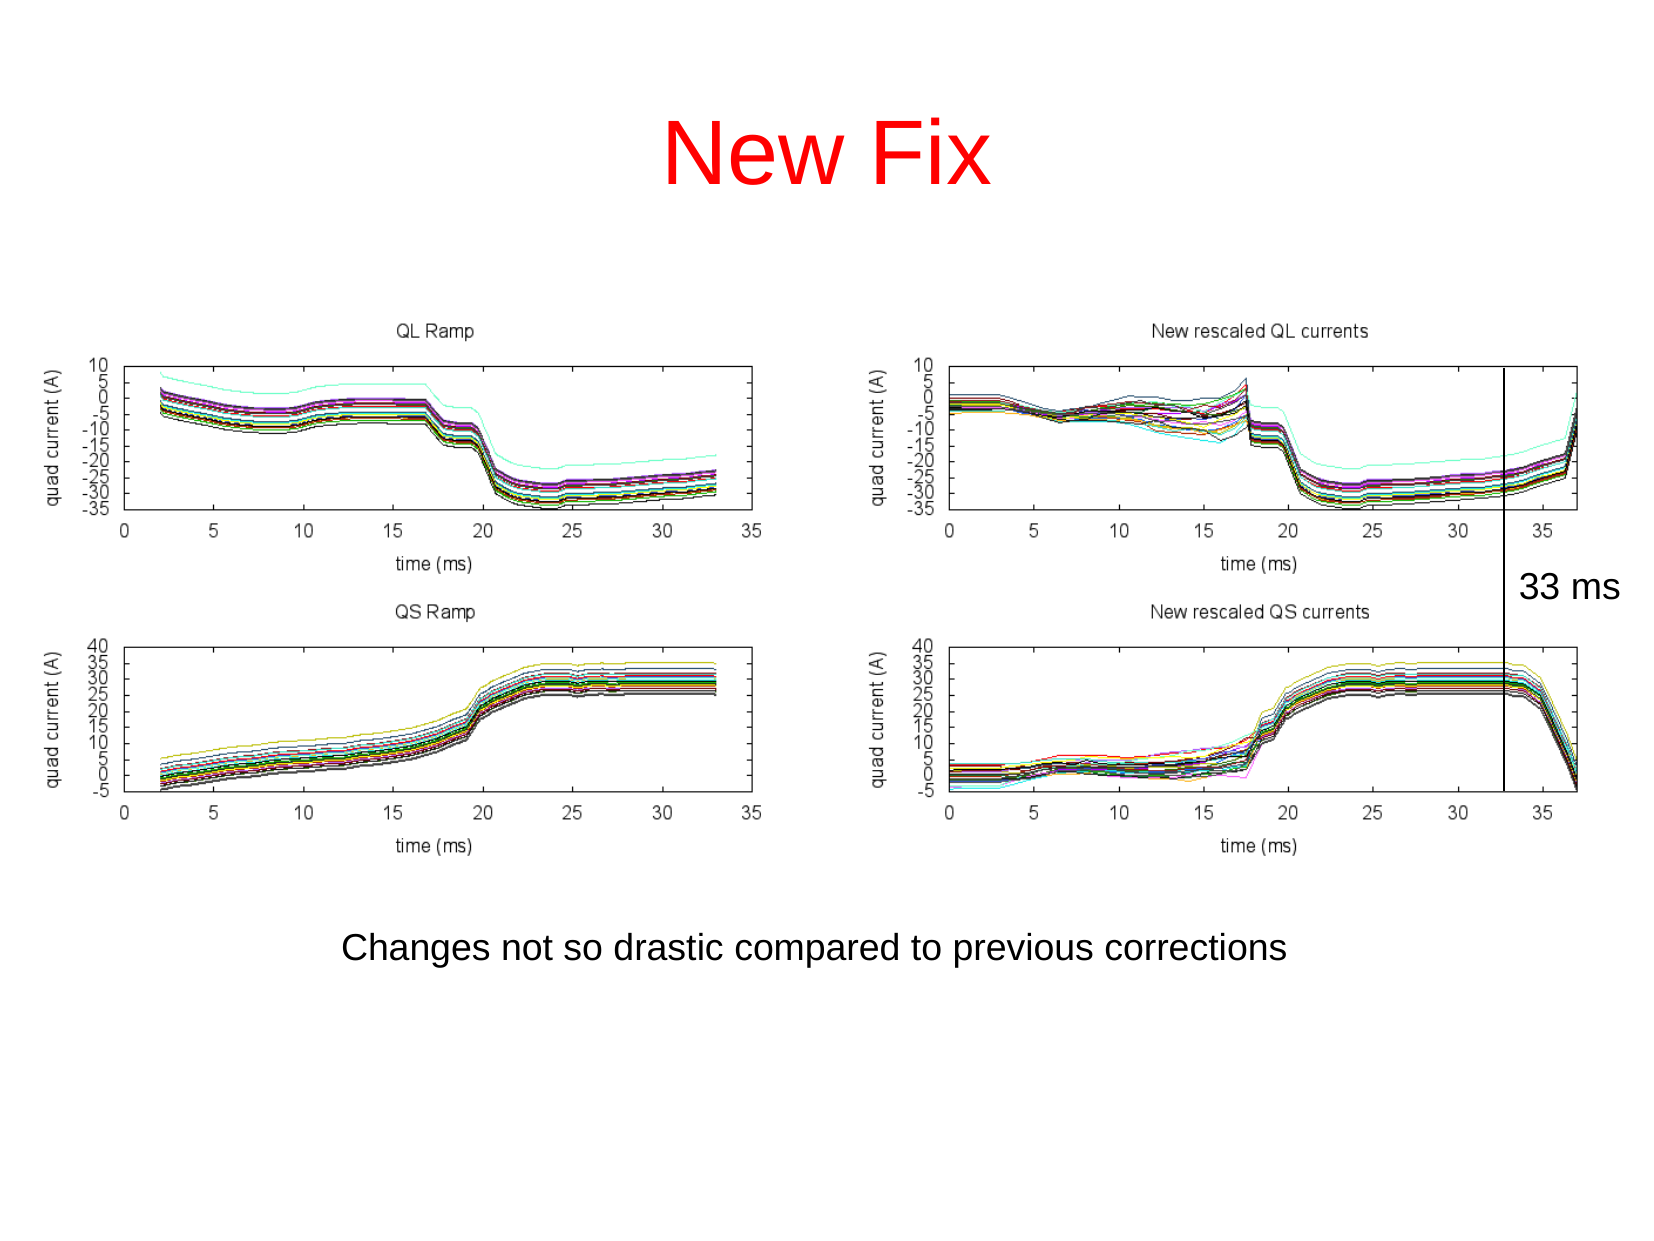

# New Fix
33 ms
Changes not so drastic compared to previous corrections